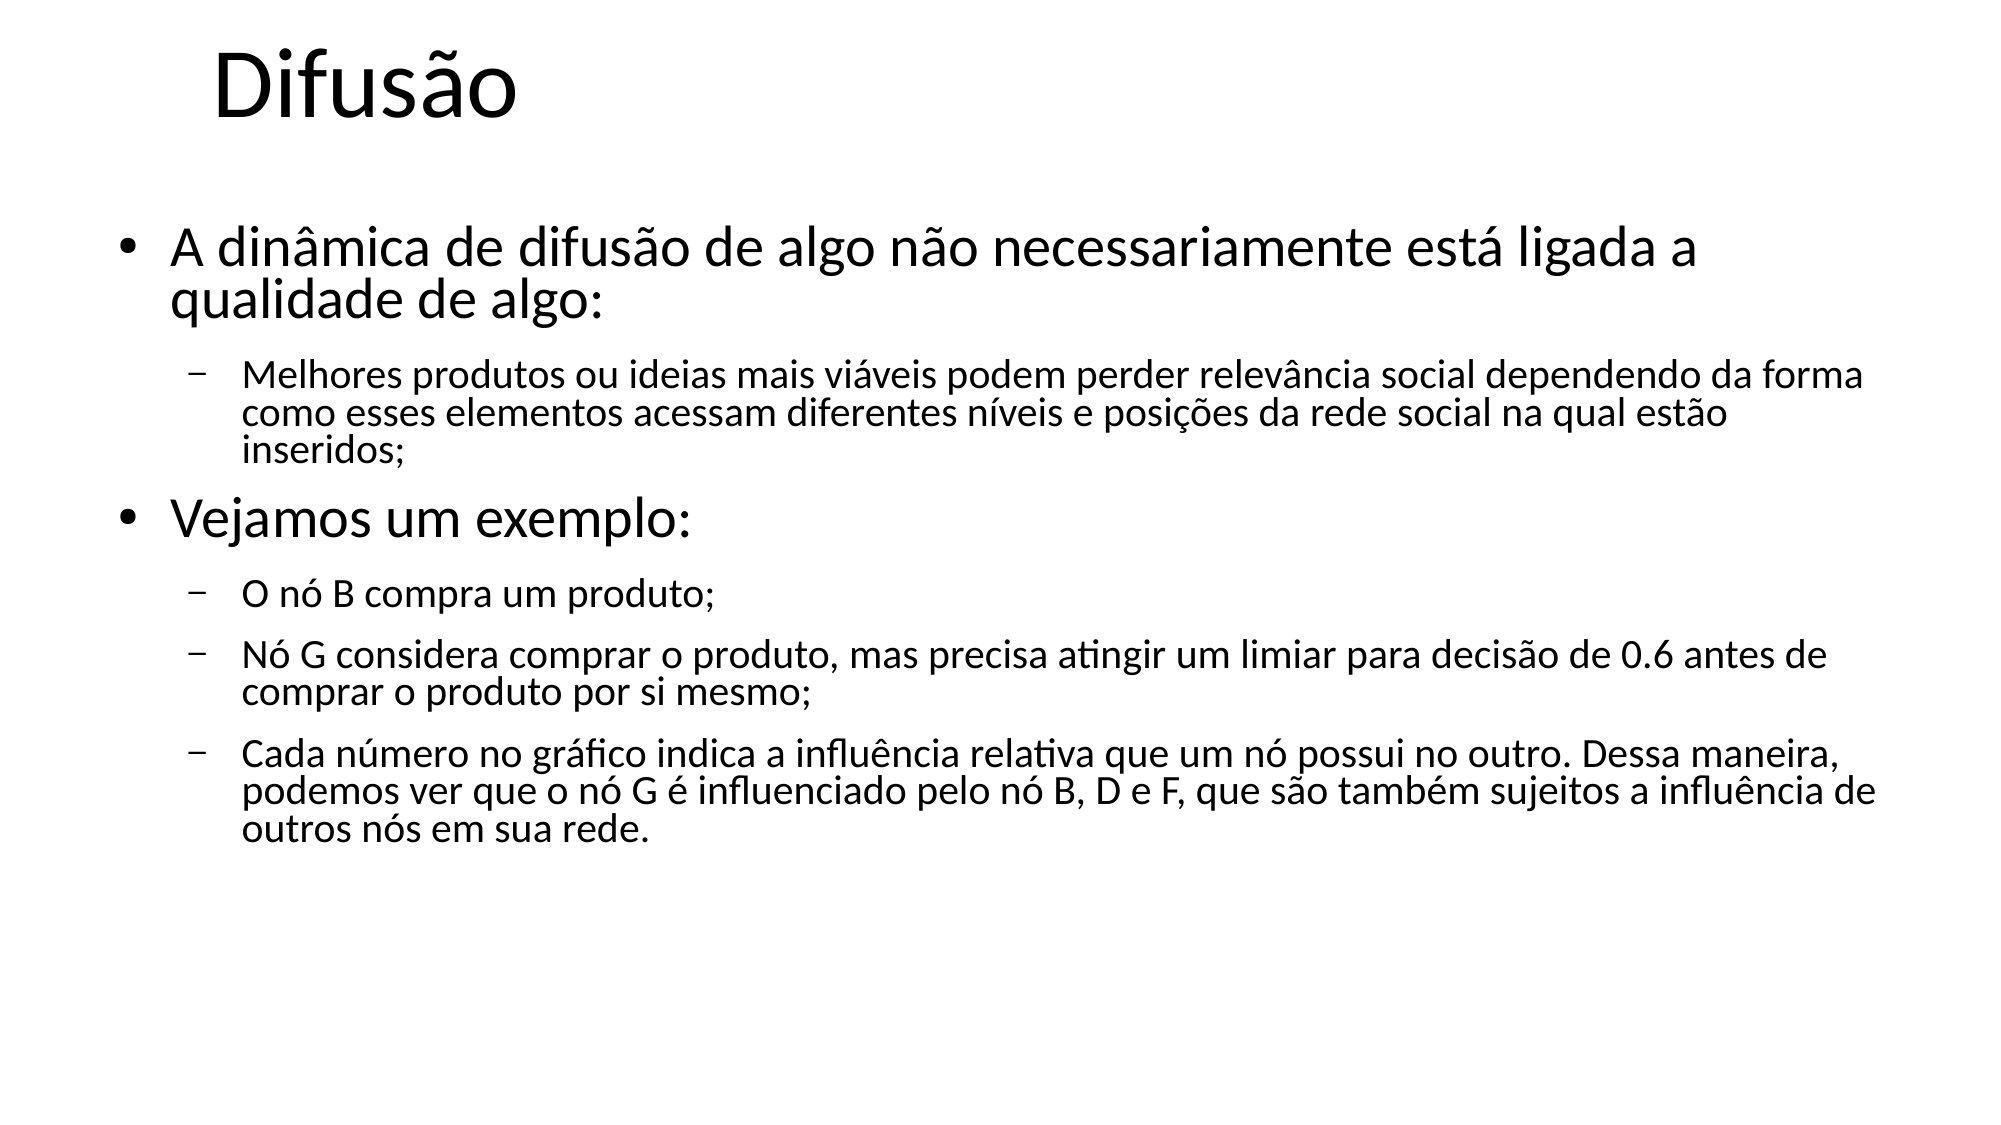

# Difusão
A dinâmica de difusão de algo não necessariamente está ligada a qualidade de algo:
Melhores produtos ou ideias mais viáveis podem perder relevância social dependendo da forma como esses elementos acessam diferentes níveis e posições da rede social na qual estão inseridos;
Vejamos um exemplo:
O nó B compra um produto;
Nó G considera comprar o produto, mas precisa atingir um limiar para decisão de 0.6 antes de comprar o produto por si mesmo;
Cada número no gráfico indica a influência relativa que um nó possui no outro. Dessa maneira, podemos ver que o nó G é influenciado pelo nó B, D e F, que são também sujeitos a influência de outros nós em sua rede.